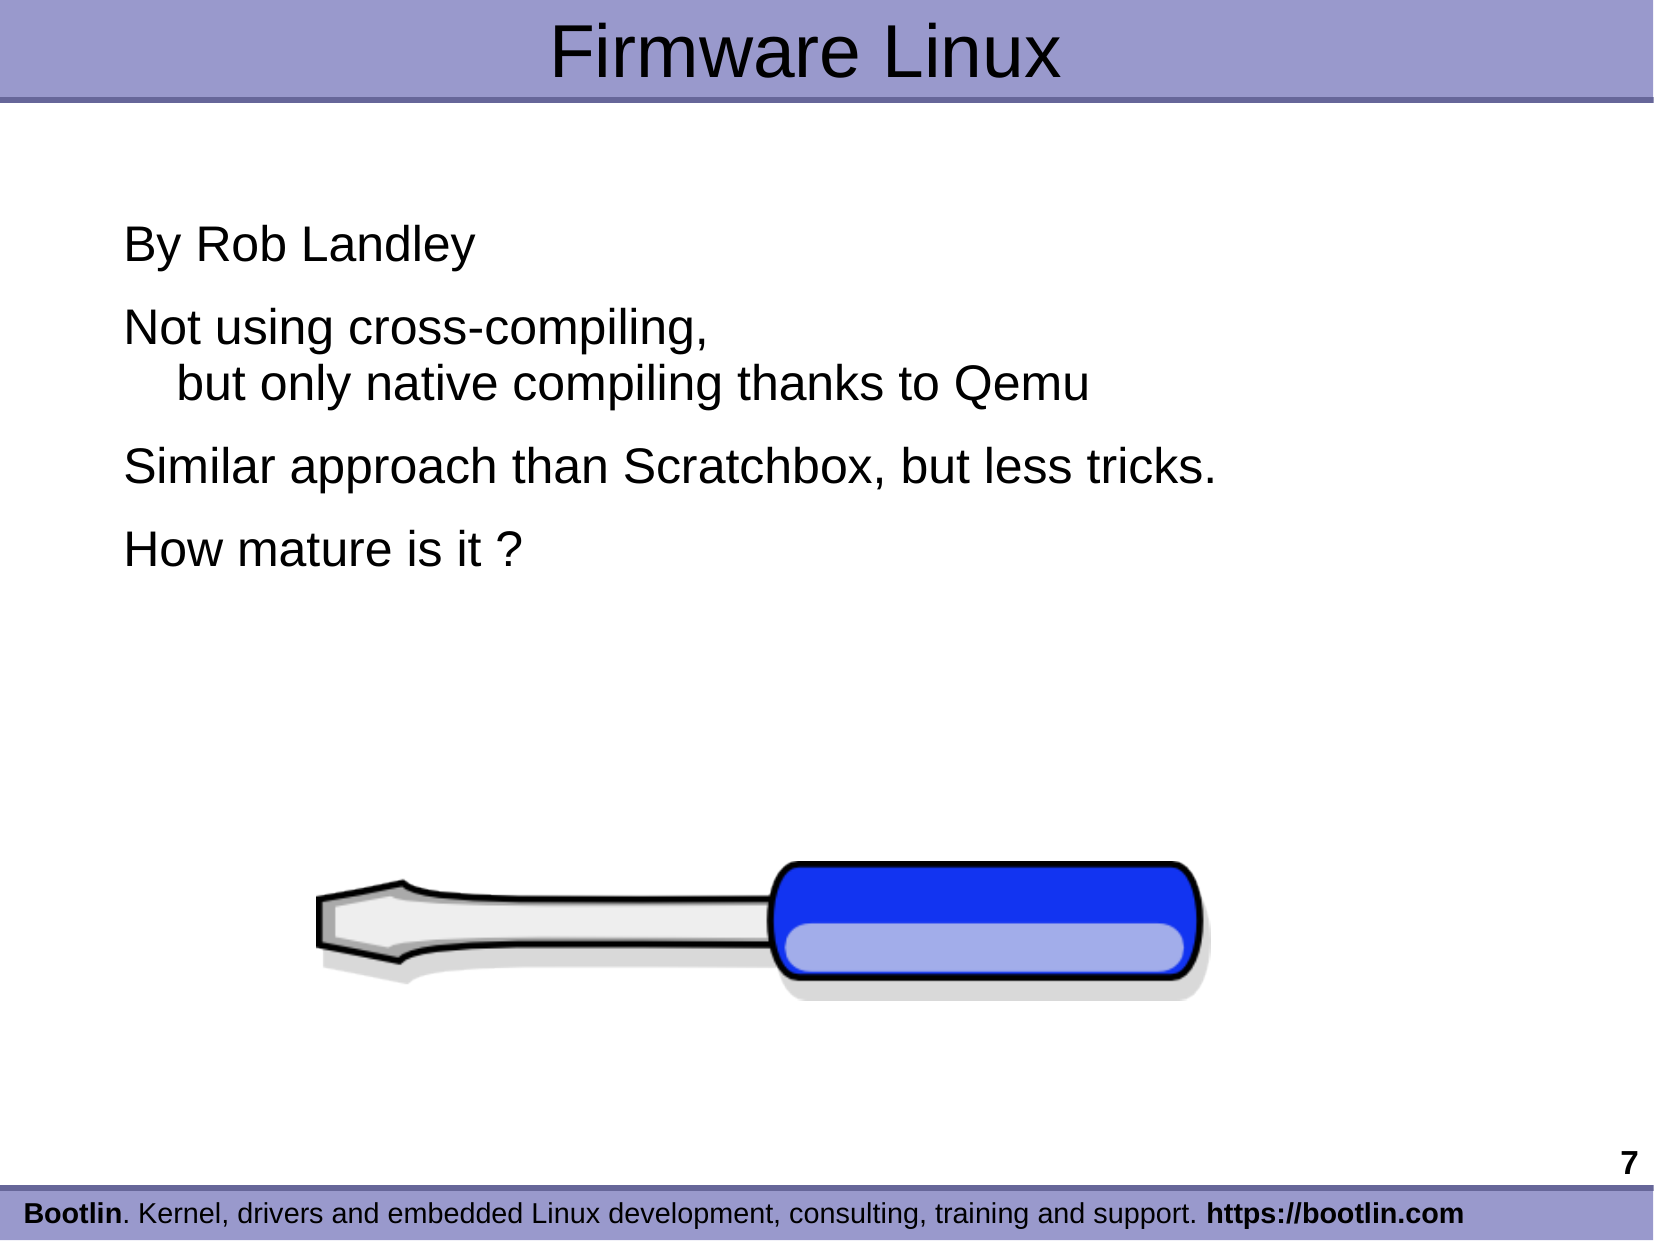

# Firmware Linux
By Rob Landley
Not using cross-compiling,
but only native compiling thanks to Qemu
Similar approach than Scratchbox, but less tricks.
How mature is it ?